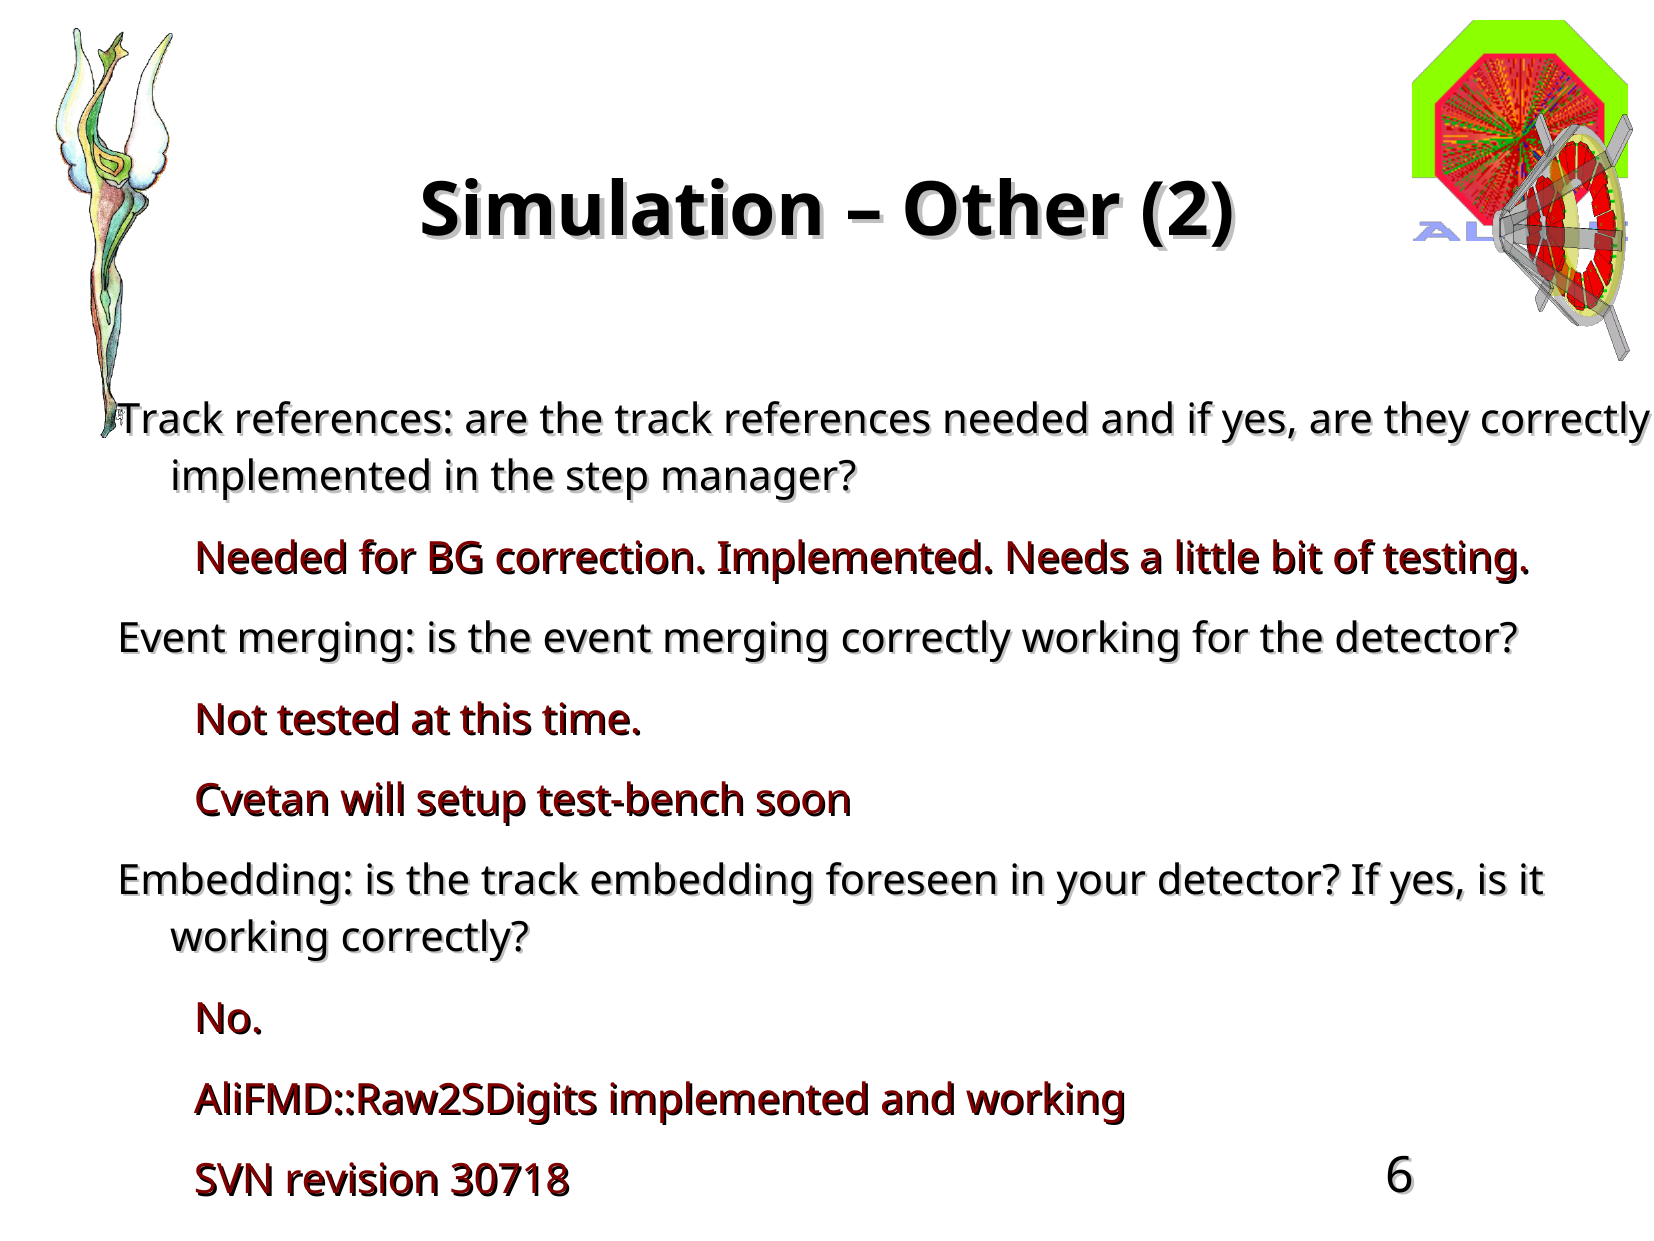

# Simulation – Other (2)
Track references: are the track references needed and if yes, are they correctly implemented in the step manager?
Needed for BG correction. Implemented. Needs a little bit of testing.
Event merging: is the event merging correctly working for the detector?
Not tested at this time.
Cvetan will setup test-bench soon
Embedding: is the track embedding foreseen in your detector? If yes, is it working correctly?
No.
AliFMD::Raw2SDigits implemented and working
SVN revision 30718